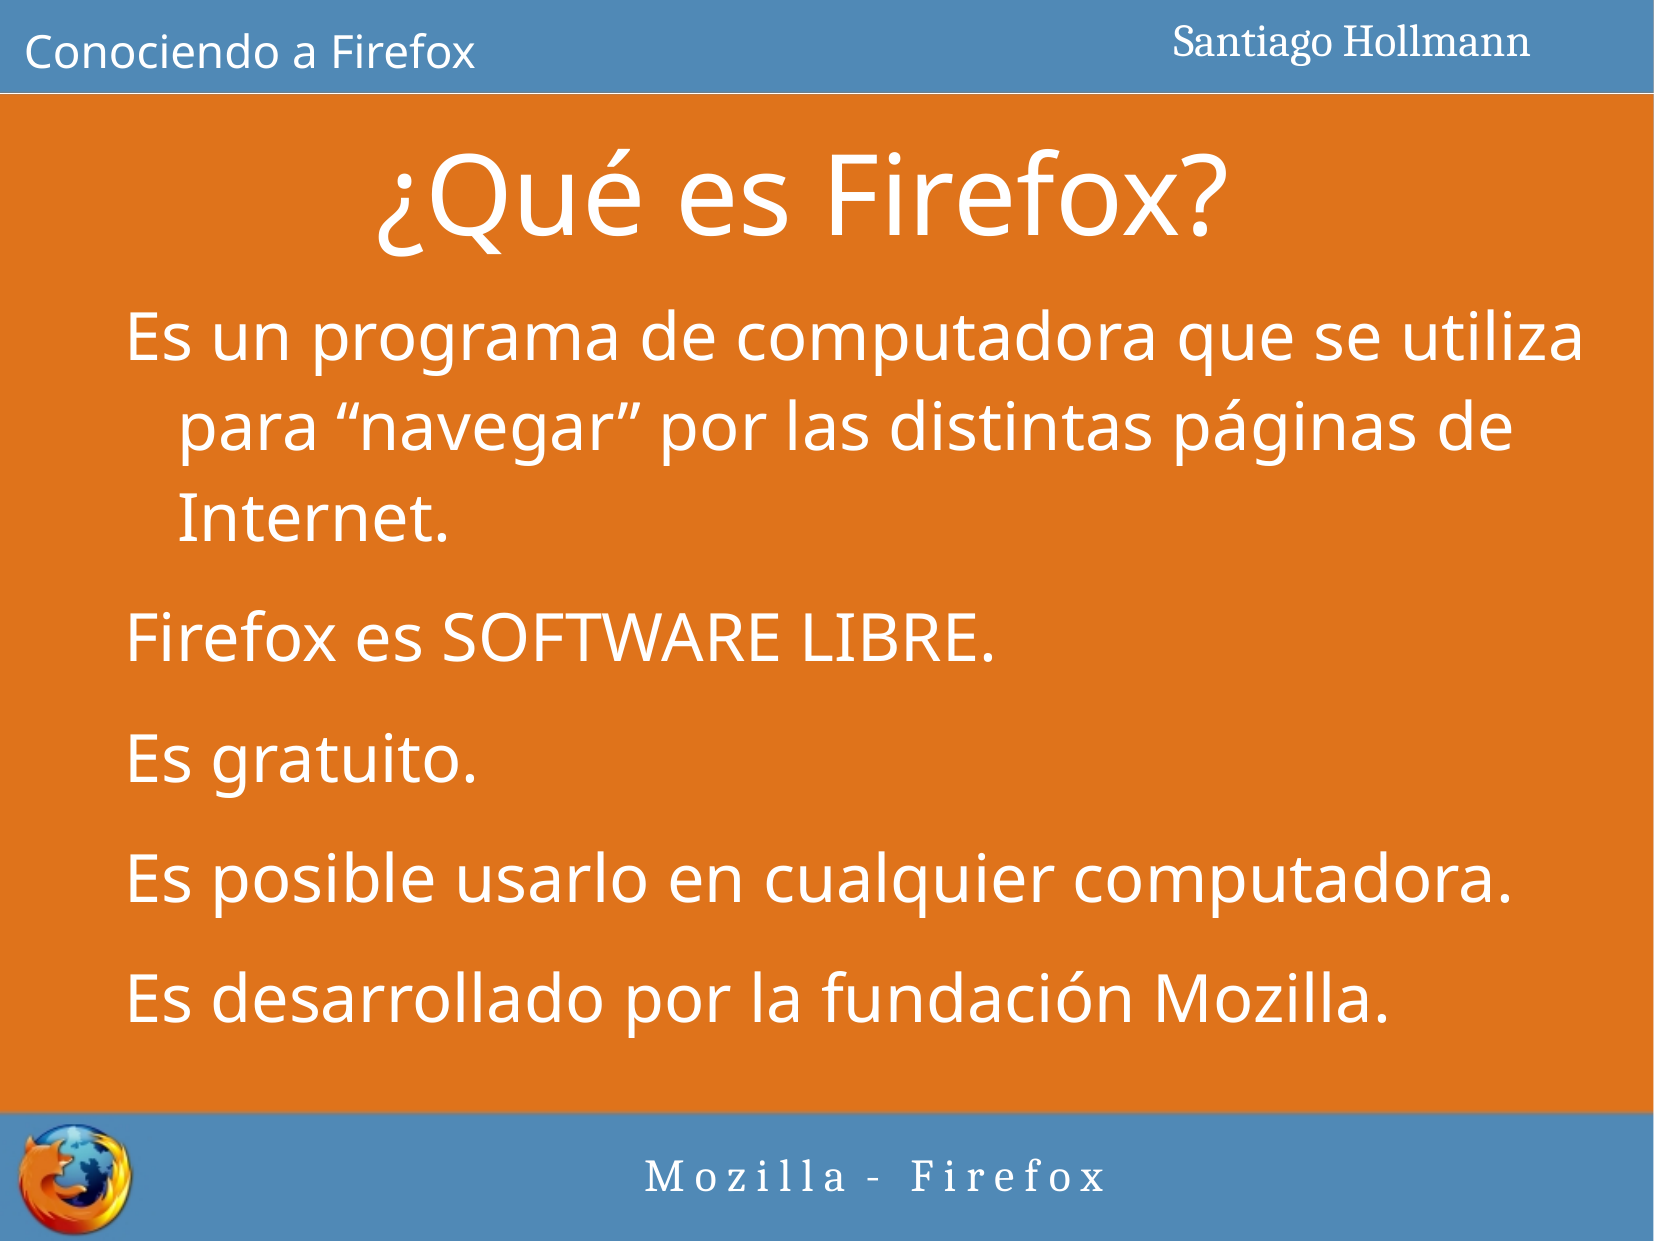

Santiago Hollmann
Conociendo a Firefox
# ¿Qué es Firefox?
Es un programa de computadora que se utiliza para “navegar” por las distintas páginas de Internet.
Firefox es SOFTWARE LIBRE.
Es gratuito.
Es posible usarlo en cualquier computadora.
Es desarrollado por la fundación Mozilla.
M o z i l l a - F i r e f o x